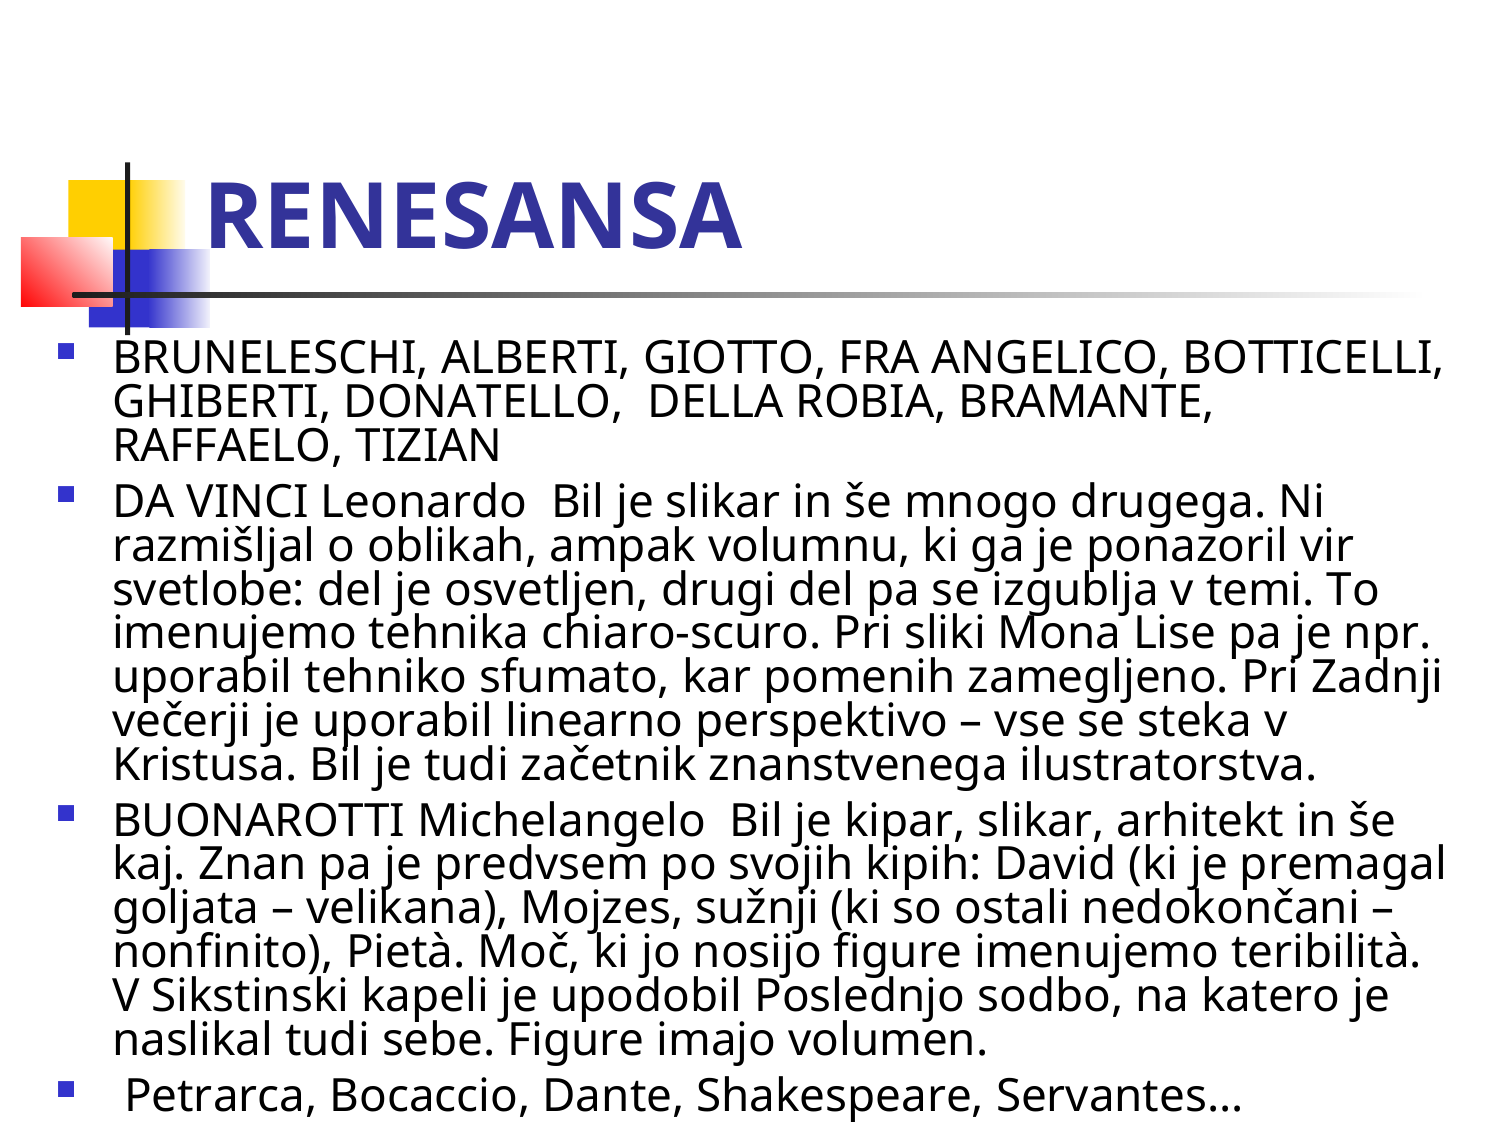

# RENESANSA
BRUNELESCHI, ALBERTI, GIOTTO, FRA ANGELICO, BOTTICELLI, GHIBERTI, DONATELLO, DELLA ROBIA, BRAMANTE, RAFFAELO, TIZIAN
DA VINCI Leonardo Bil je slikar in še mnogo drugega. Ni razmišljal o oblikah, ampak volumnu, ki ga je ponazoril vir svetlobe: del je osvetljen, drugi del pa se izgublja v temi. To imenujemo tehnika chiaro-scuro. Pri sliki Mona Lise pa je npr. uporabil tehniko sfumato, kar pomenih zamegljeno. Pri Zadnji večerji je uporabil linearno perspektivo – vse se steka v Kristusa. Bil je tudi začetnik znanstvenega ilustratorstva.
BUONAROTTI Michelangelo Bil je kipar, slikar, arhitekt in še kaj. Znan pa je predvsem po svojih kipih: David (ki je premagal goljata – velikana), Mojzes, sužnji (ki so ostali nedokončani – nonfinito), Pietà. Moč, ki jo nosijo figure imenujemo teribilità. V Sikstinski kapeli je upodobil Poslednjo sodbo, na katero je naslikal tudi sebe. Figure imajo volumen.
 Petrarca, Bocaccio, Dante, Shakespeare, Servantes…